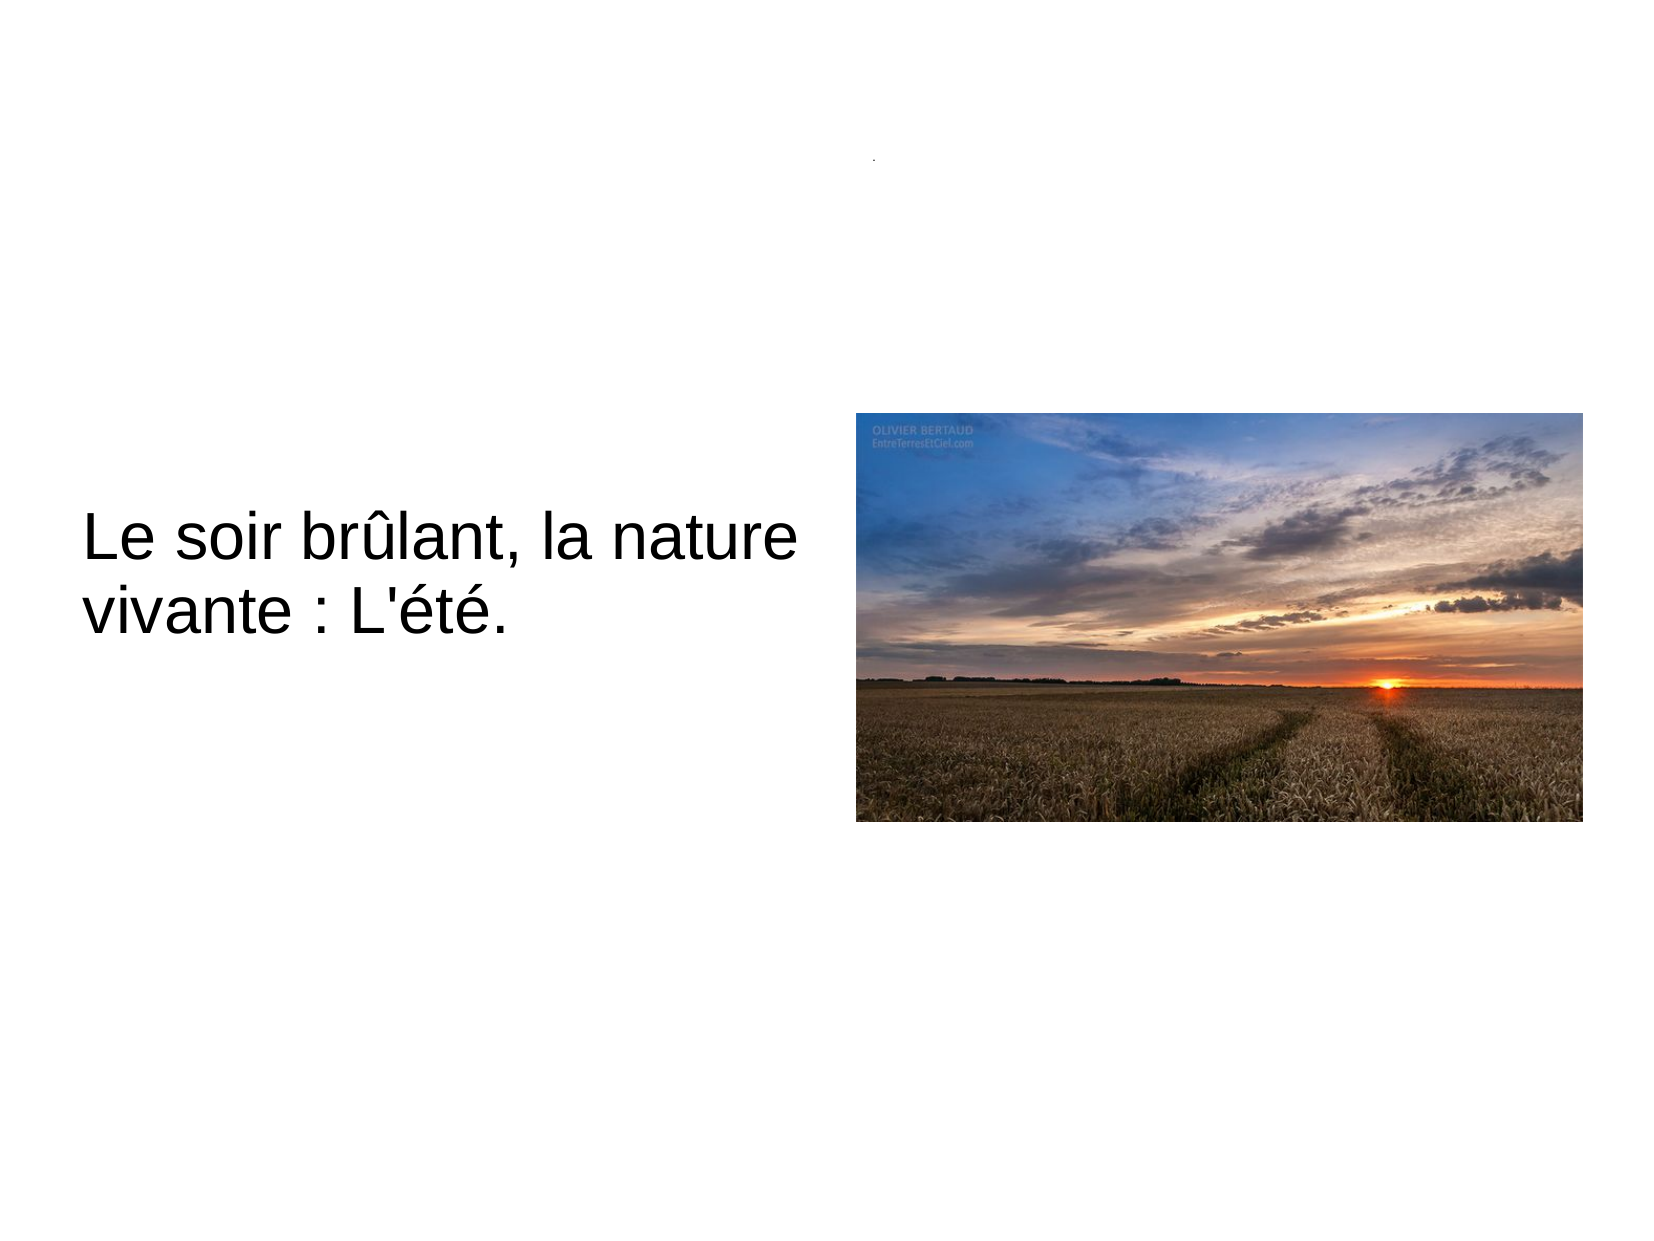

# .
Le soir brûlant, la nature vivante : L'été.